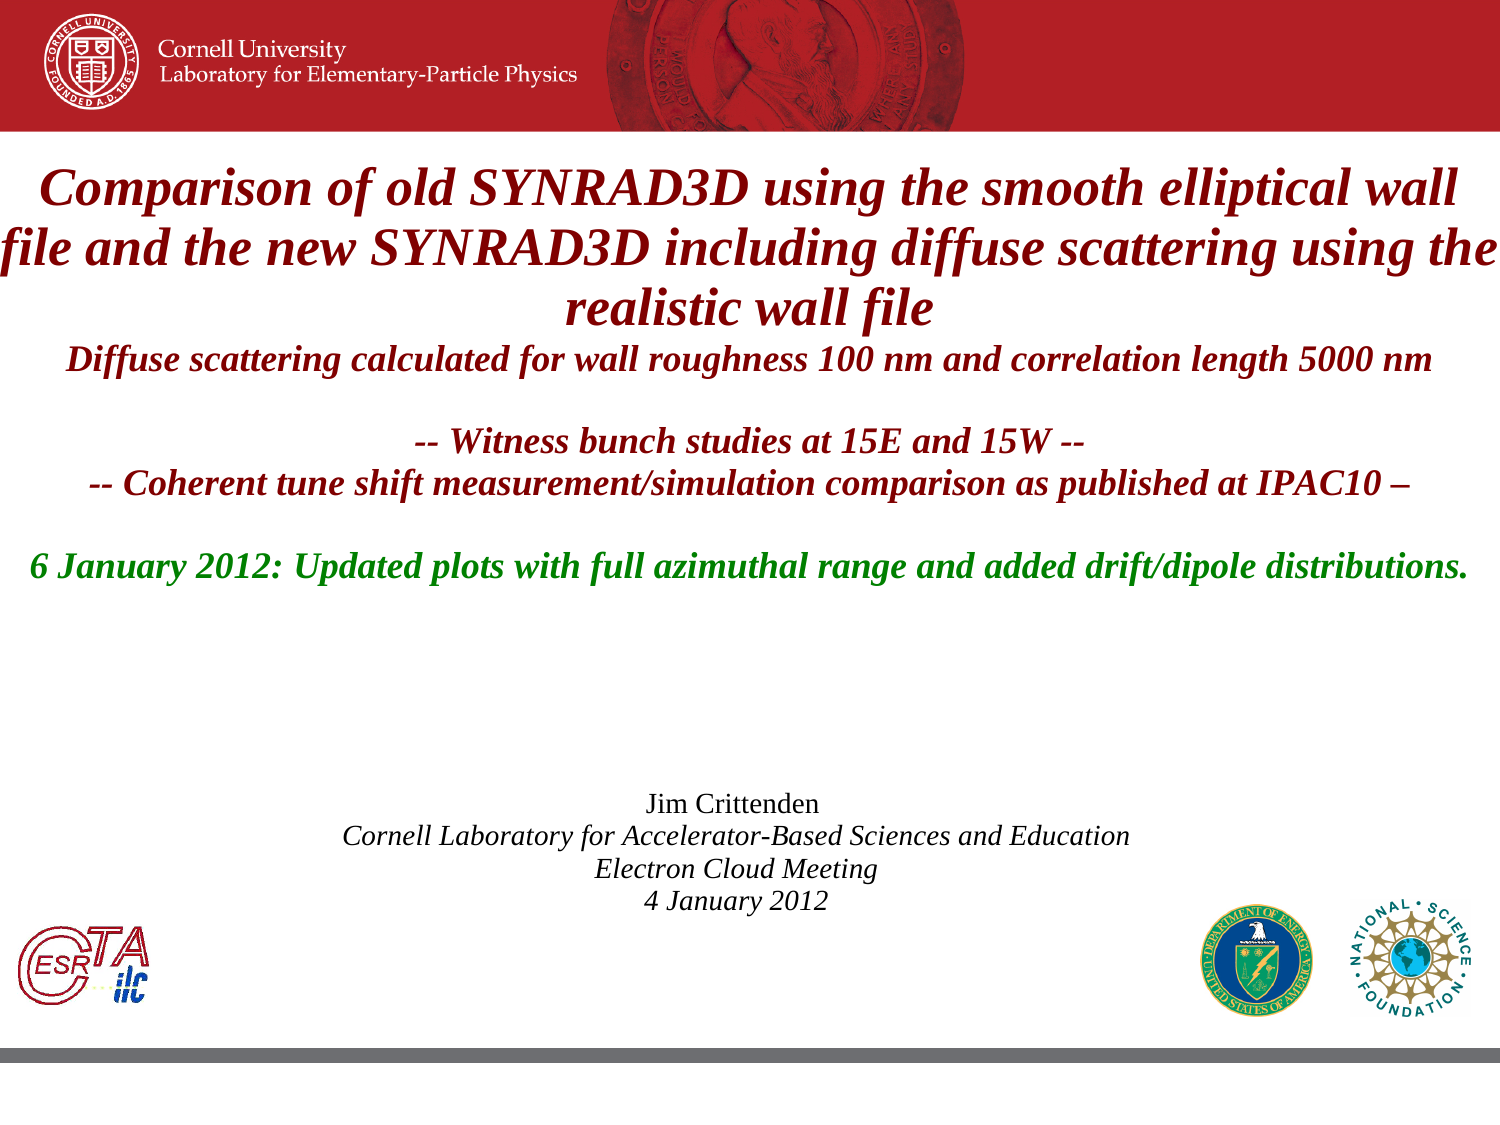

Comparison of old SYNRAD3D using the smooth elliptical wall file and the new SYNRAD3D including diffuse scattering using the realistic wall file
Diffuse scattering calculated for wall roughness 100 nm and correlation length 5000 nm
-- Witness bunch studies at 15E and 15W --
-- Coherent tune shift measurement/simulation comparison as published at IPAC10 –
6 January 2012: Updated plots with full azimuthal range and added drift/dipole distributions.
# Jim Crittenden
Cornell Laboratory for Accelerator-Based Sciences and Education
Electron Cloud Meeting
4 January 2012